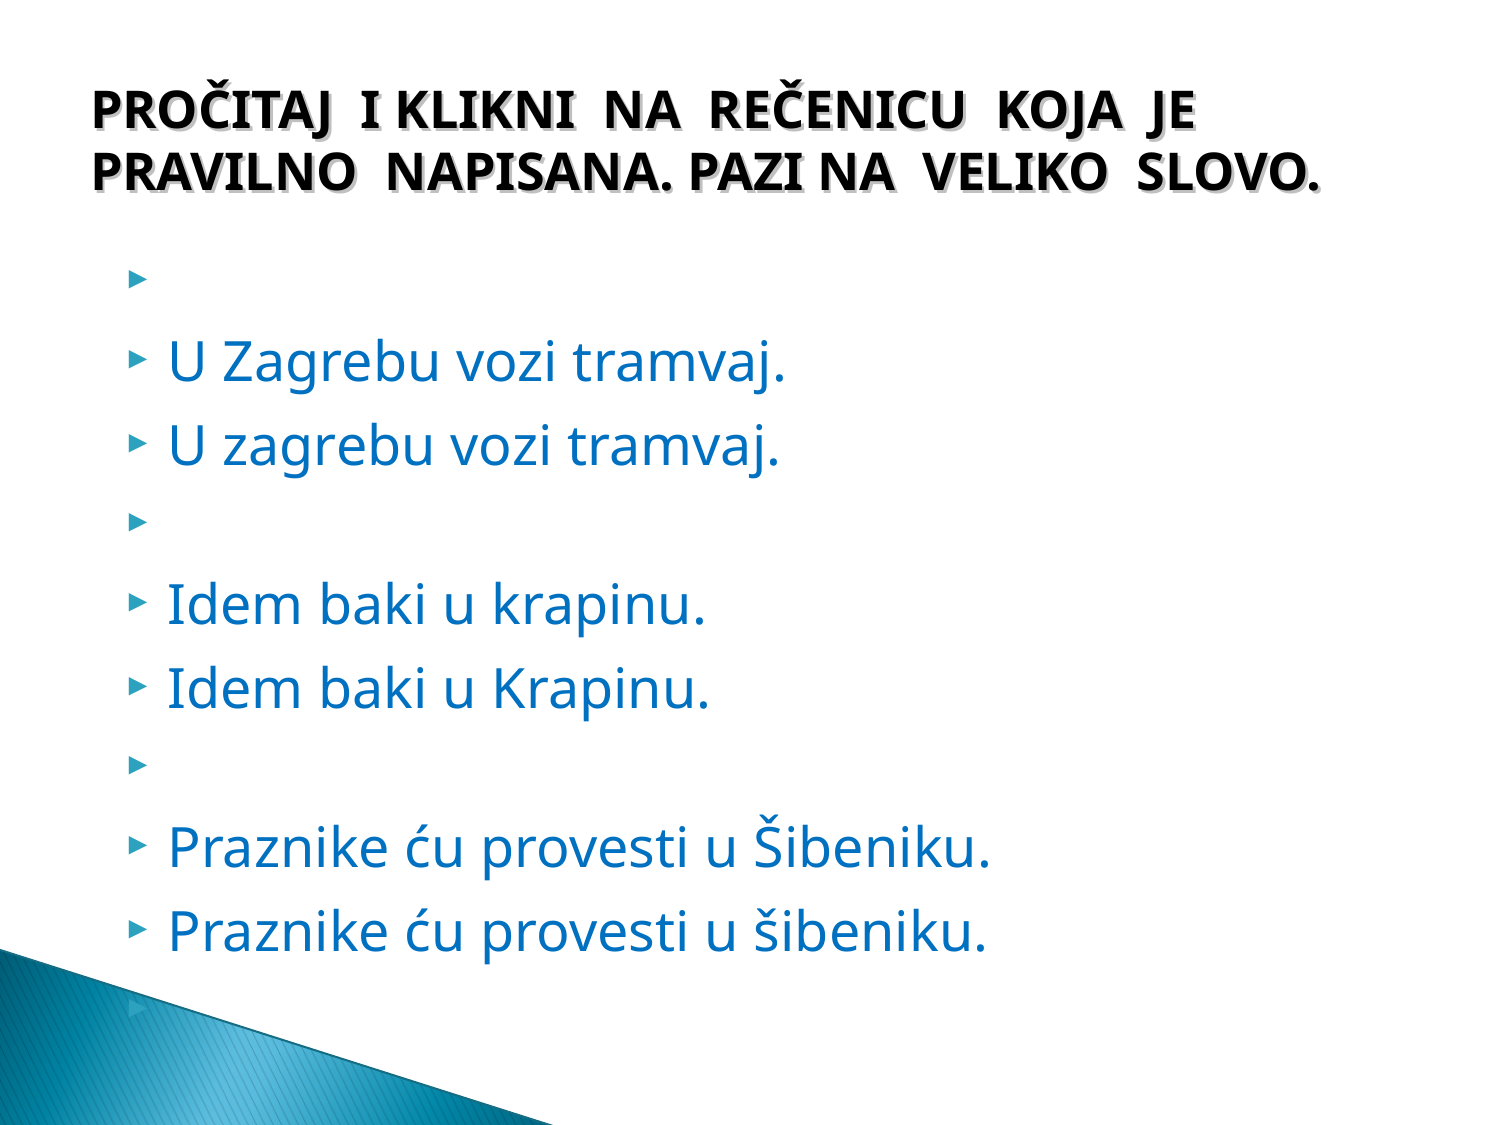

PROČITAJ I KLIKNI NA REČENICU KOJA JE PRAVILNO NAPISANA. PAZI NA VELIKO SLOVO.
# U Zagrebu vozi tramvaj.
U zagrebu vozi tramvaj.
Idem baki u krapinu.
Idem baki u Krapinu.
Praznike ću provesti u Šibeniku.
Praznike ću provesti u šibeniku.